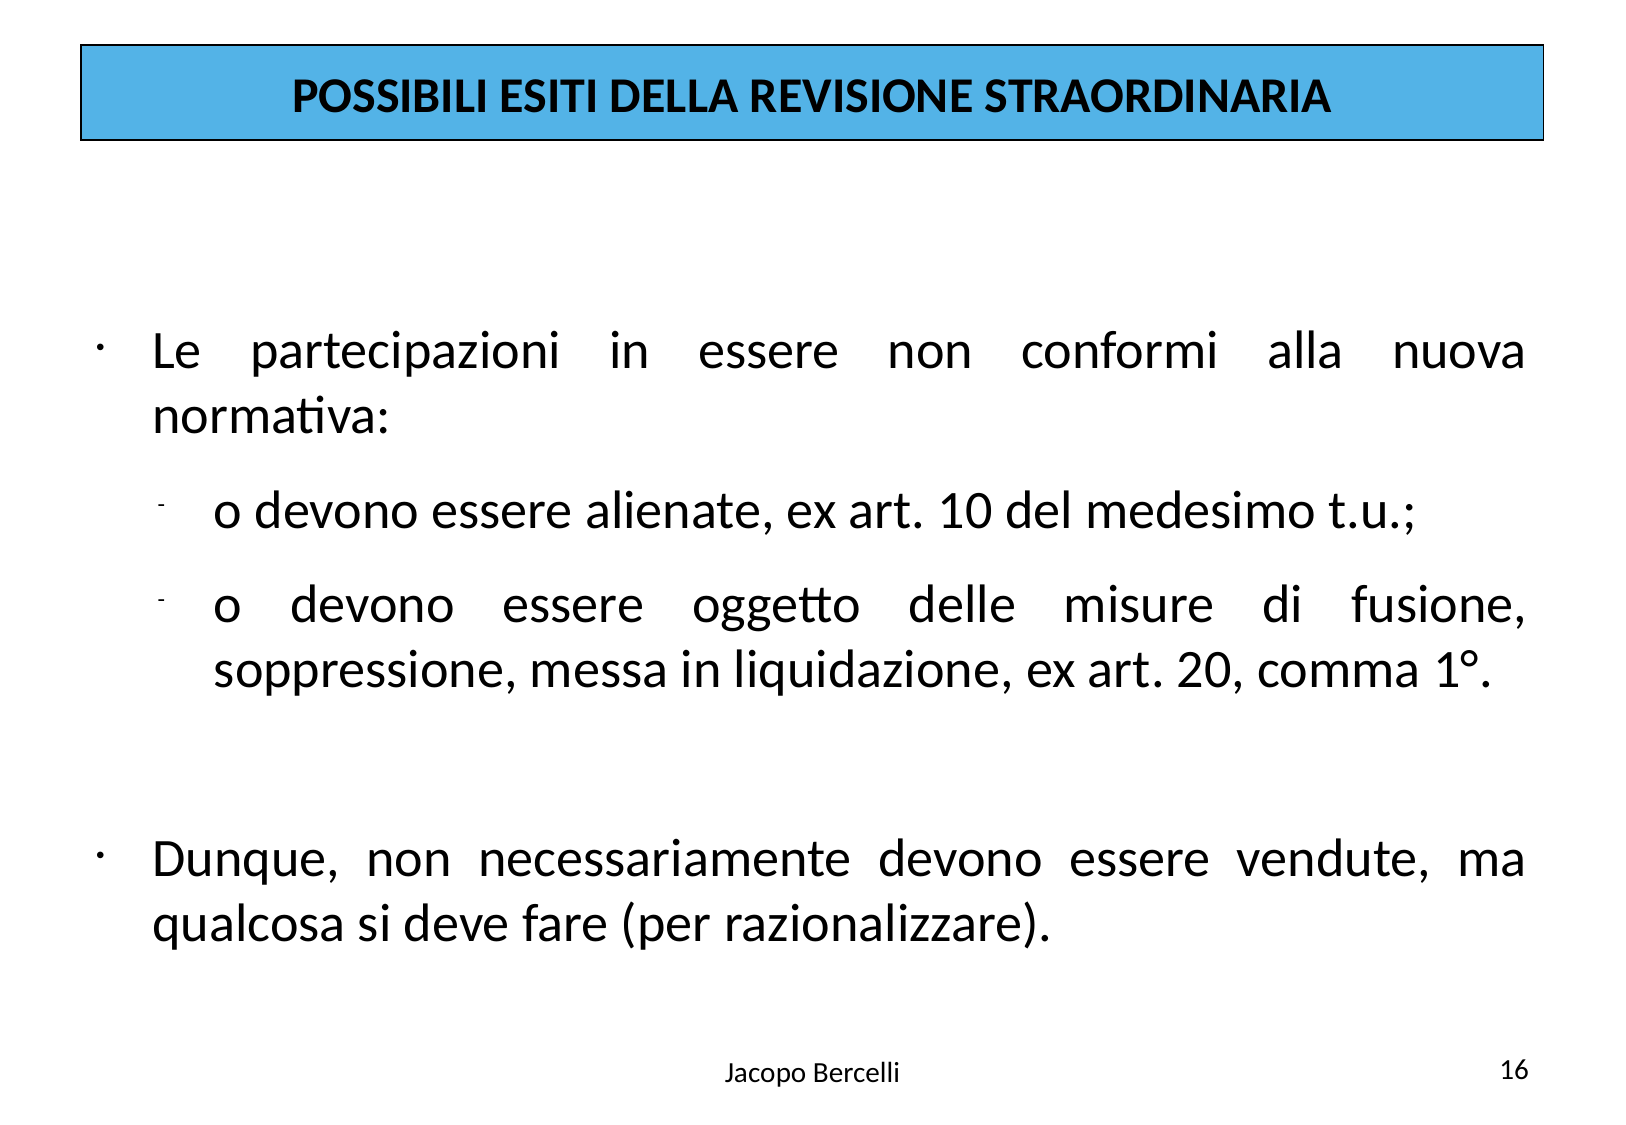

# POSSIBILI ESITI DELLA REVISIONE STRAORDINARIA
Le partecipazioni in essere non conformi alla nuova normativa:
o devono essere alienate, ex art. 10 del medesimo t.u.;
o devono essere oggetto delle misure di fusione, soppressione, messa in liquidazione, ex art. 20, comma 1°.
Dunque, non necessariamente devono essere vendute, ma qualcosa si deve fare (per razionalizzare).
Jacopo Bercelli